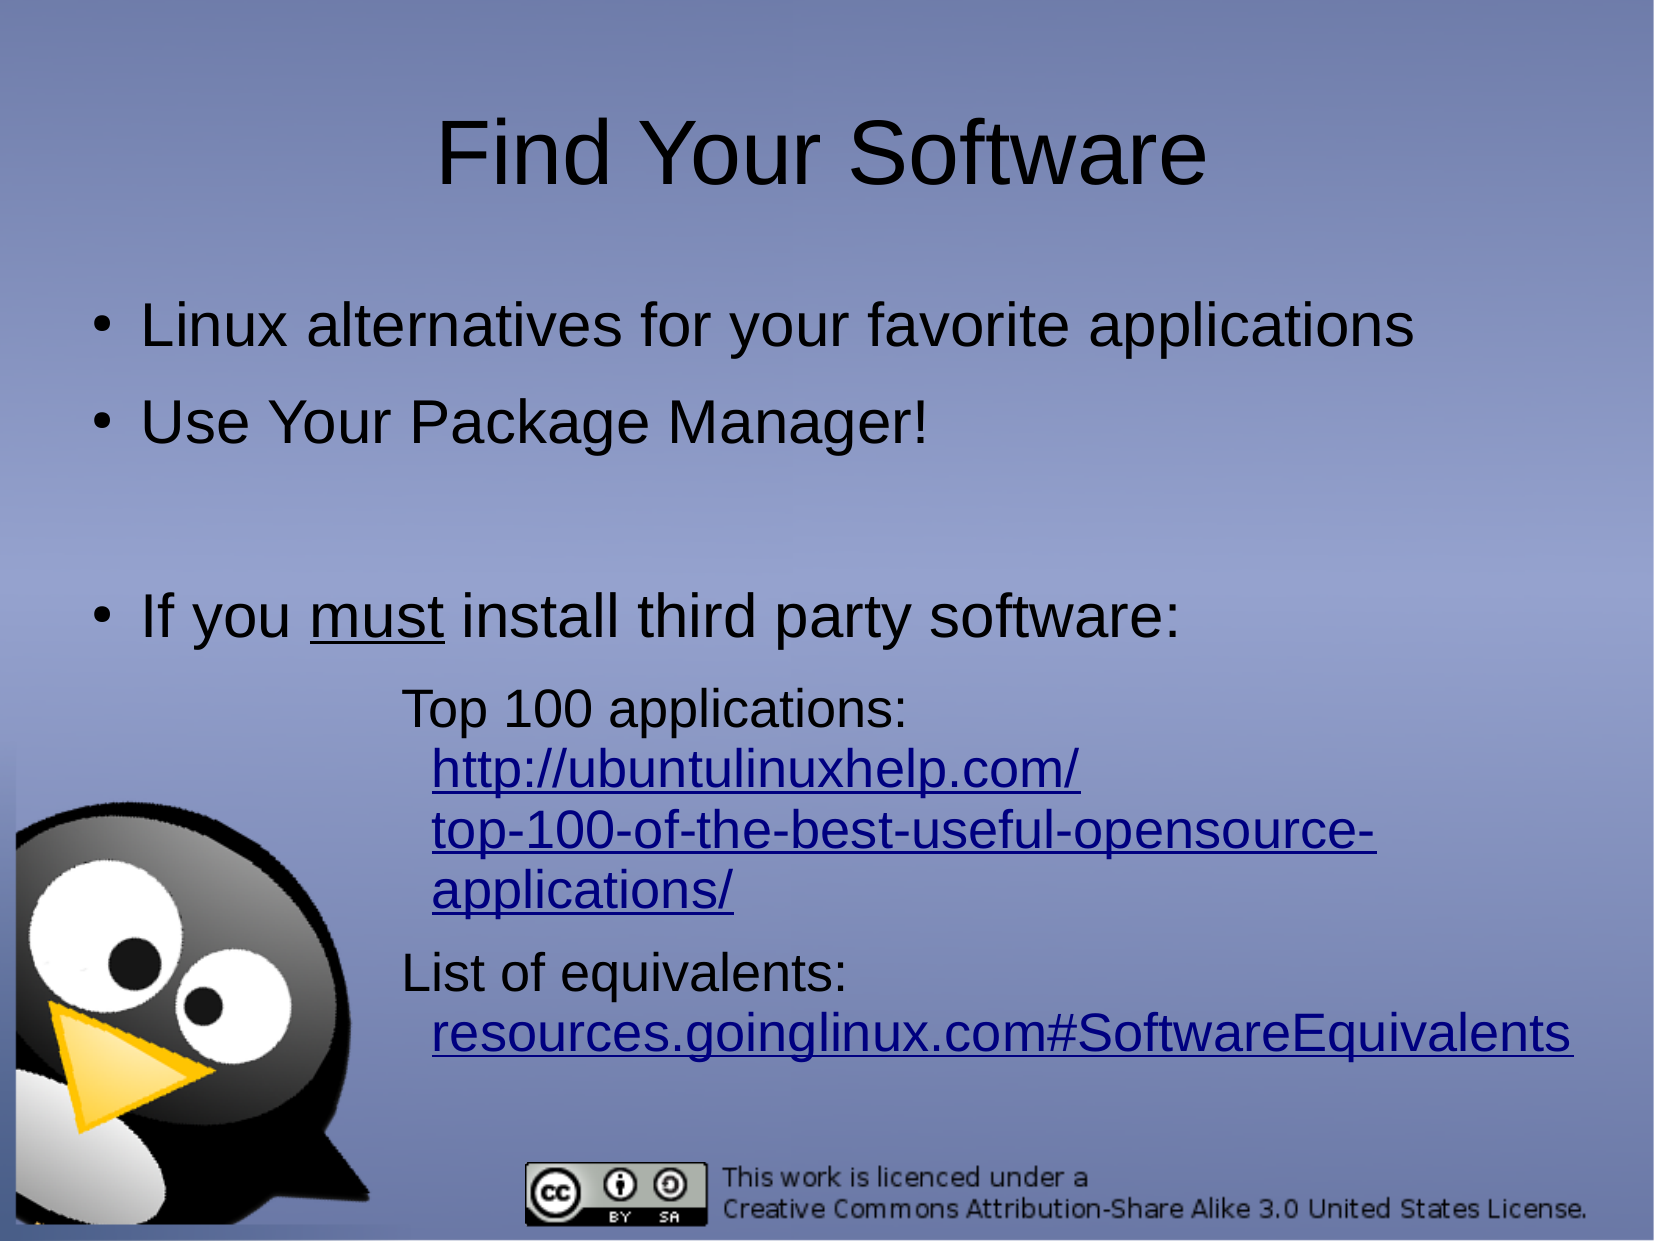

# Find Your Software
Linux alternatives for your favorite applications
Use Your Package Manager!
If you must install third party software:
 Top 100 applications:
 http://ubuntulinuxhelp.com/
 top-100-of-the-best-useful-opensource-
 applications/
 List of equivalents:
 resources.goinglinux.com#SoftwareEquivalents